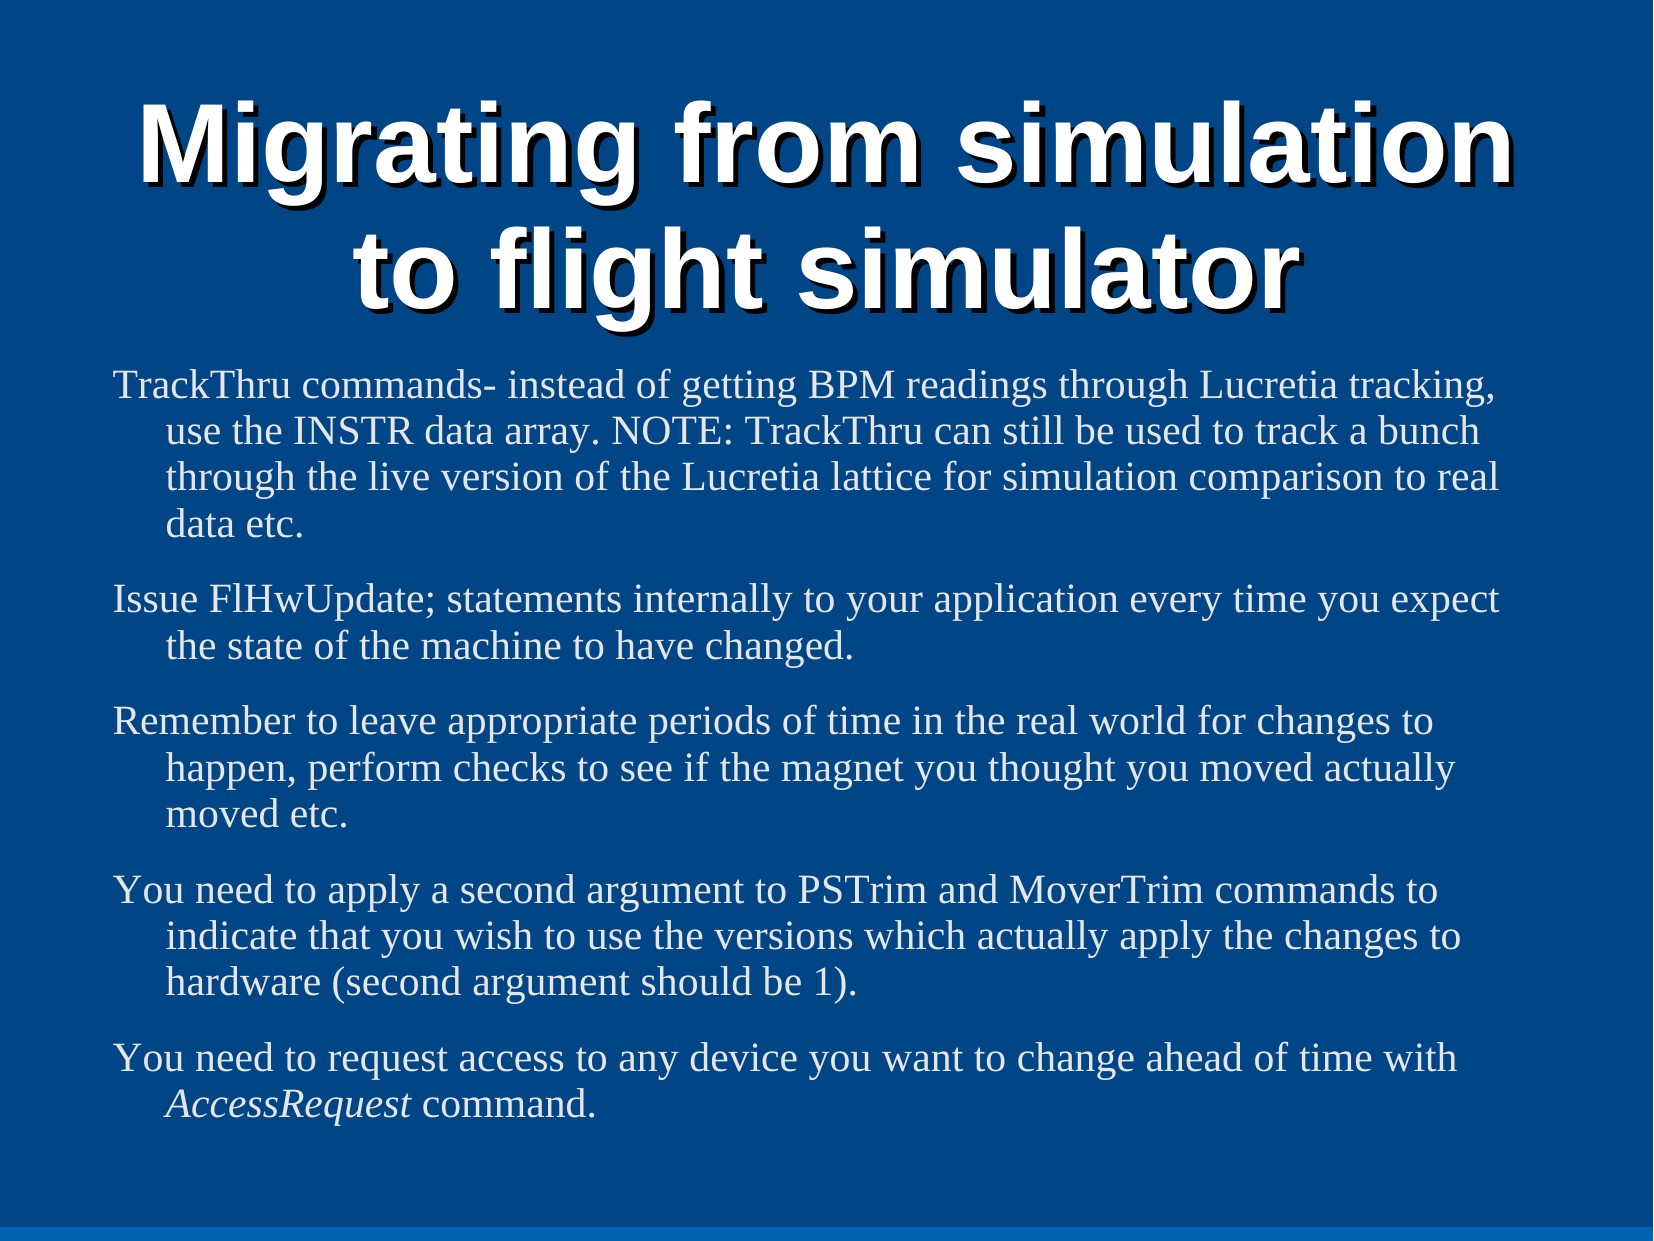

# Migrating from simulation to flight simulator
TrackThru commands- instead of getting BPM readings through Lucretia tracking, use the INSTR data array. NOTE: TrackThru can still be used to track a bunch through the live version of the Lucretia lattice for simulation comparison to real data etc.
Issue FlHwUpdate; statements internally to your application every time you expect the state of the machine to have changed.
Remember to leave appropriate periods of time in the real world for changes to happen, perform checks to see if the magnet you thought you moved actually moved etc.
You need to apply a second argument to PSTrim and MoverTrim commands to indicate that you wish to use the versions which actually apply the changes to hardware (second argument should be 1).
You need to request access to any device you want to change ahead of time with AccessRequest command.